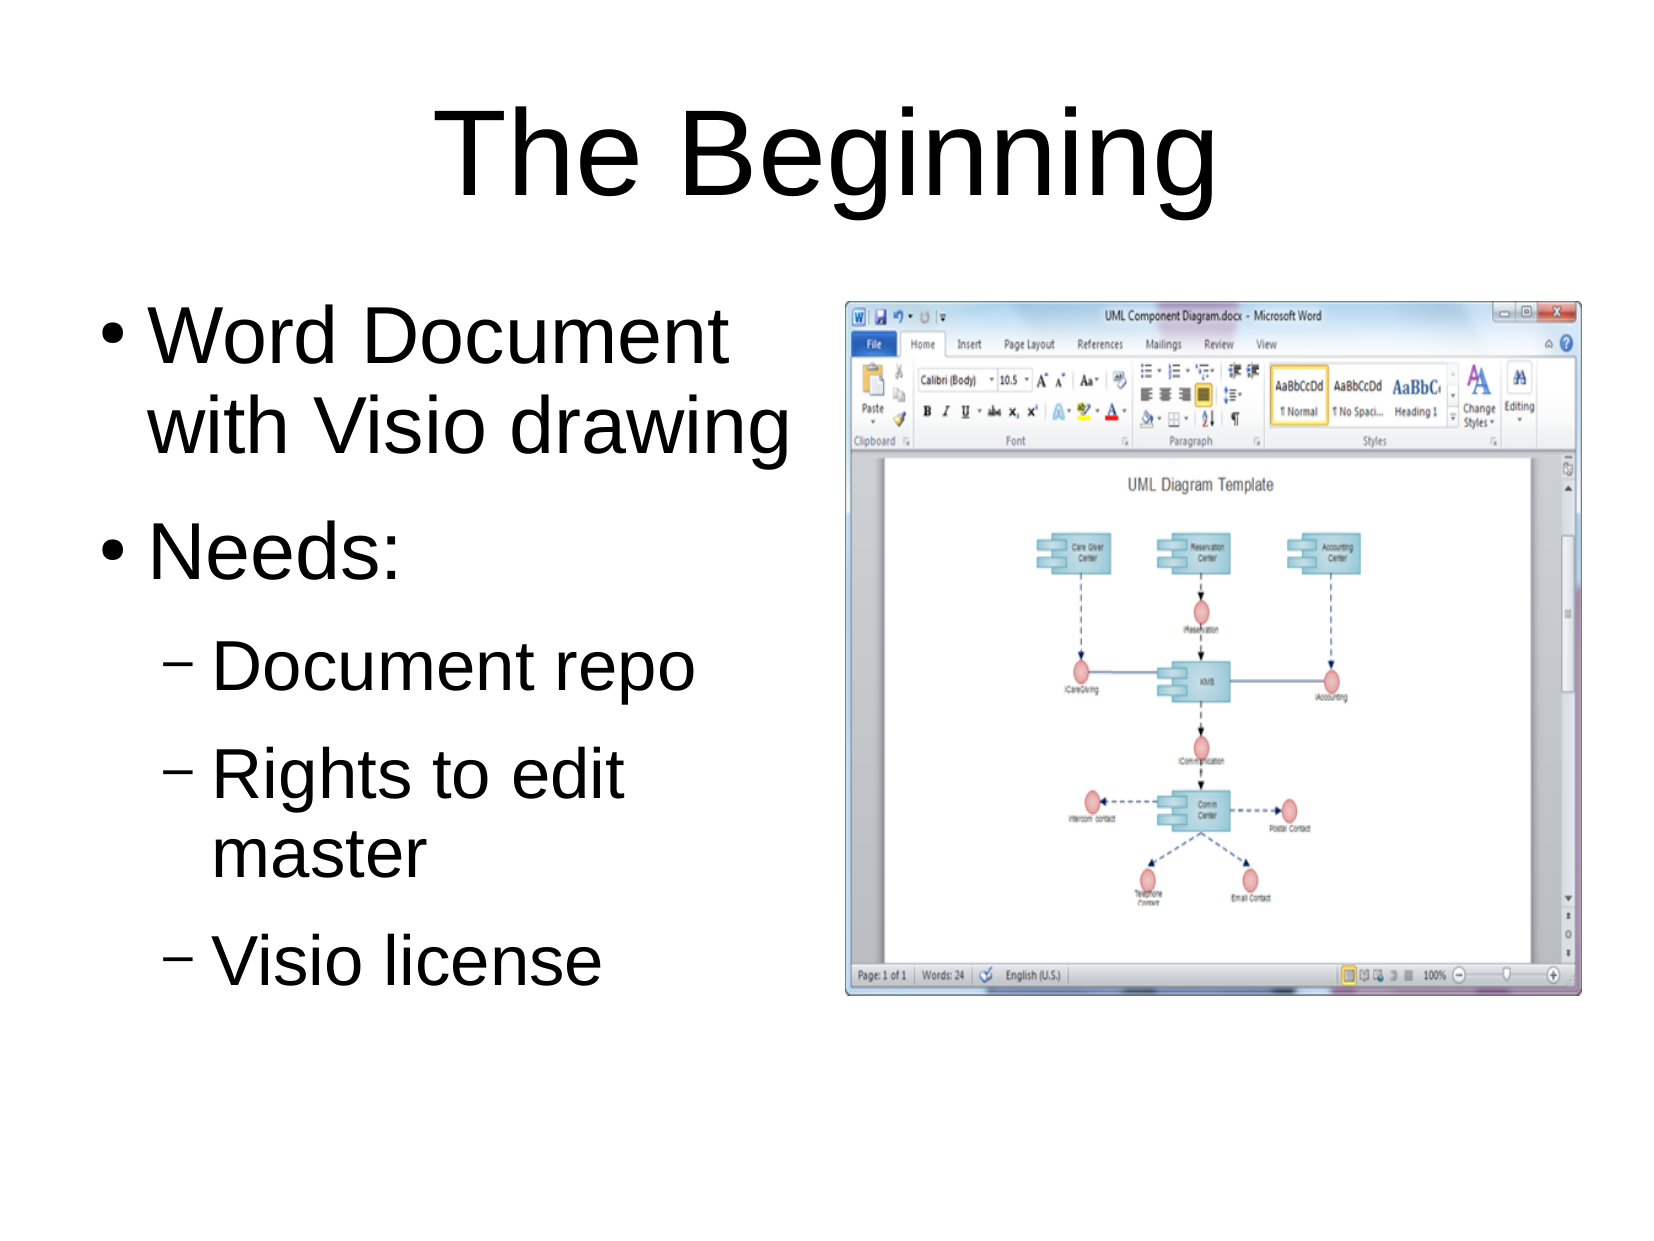

# The Beginning
Word Document with Visio drawing
Needs:
Document repo
Rights to edit master
Visio license